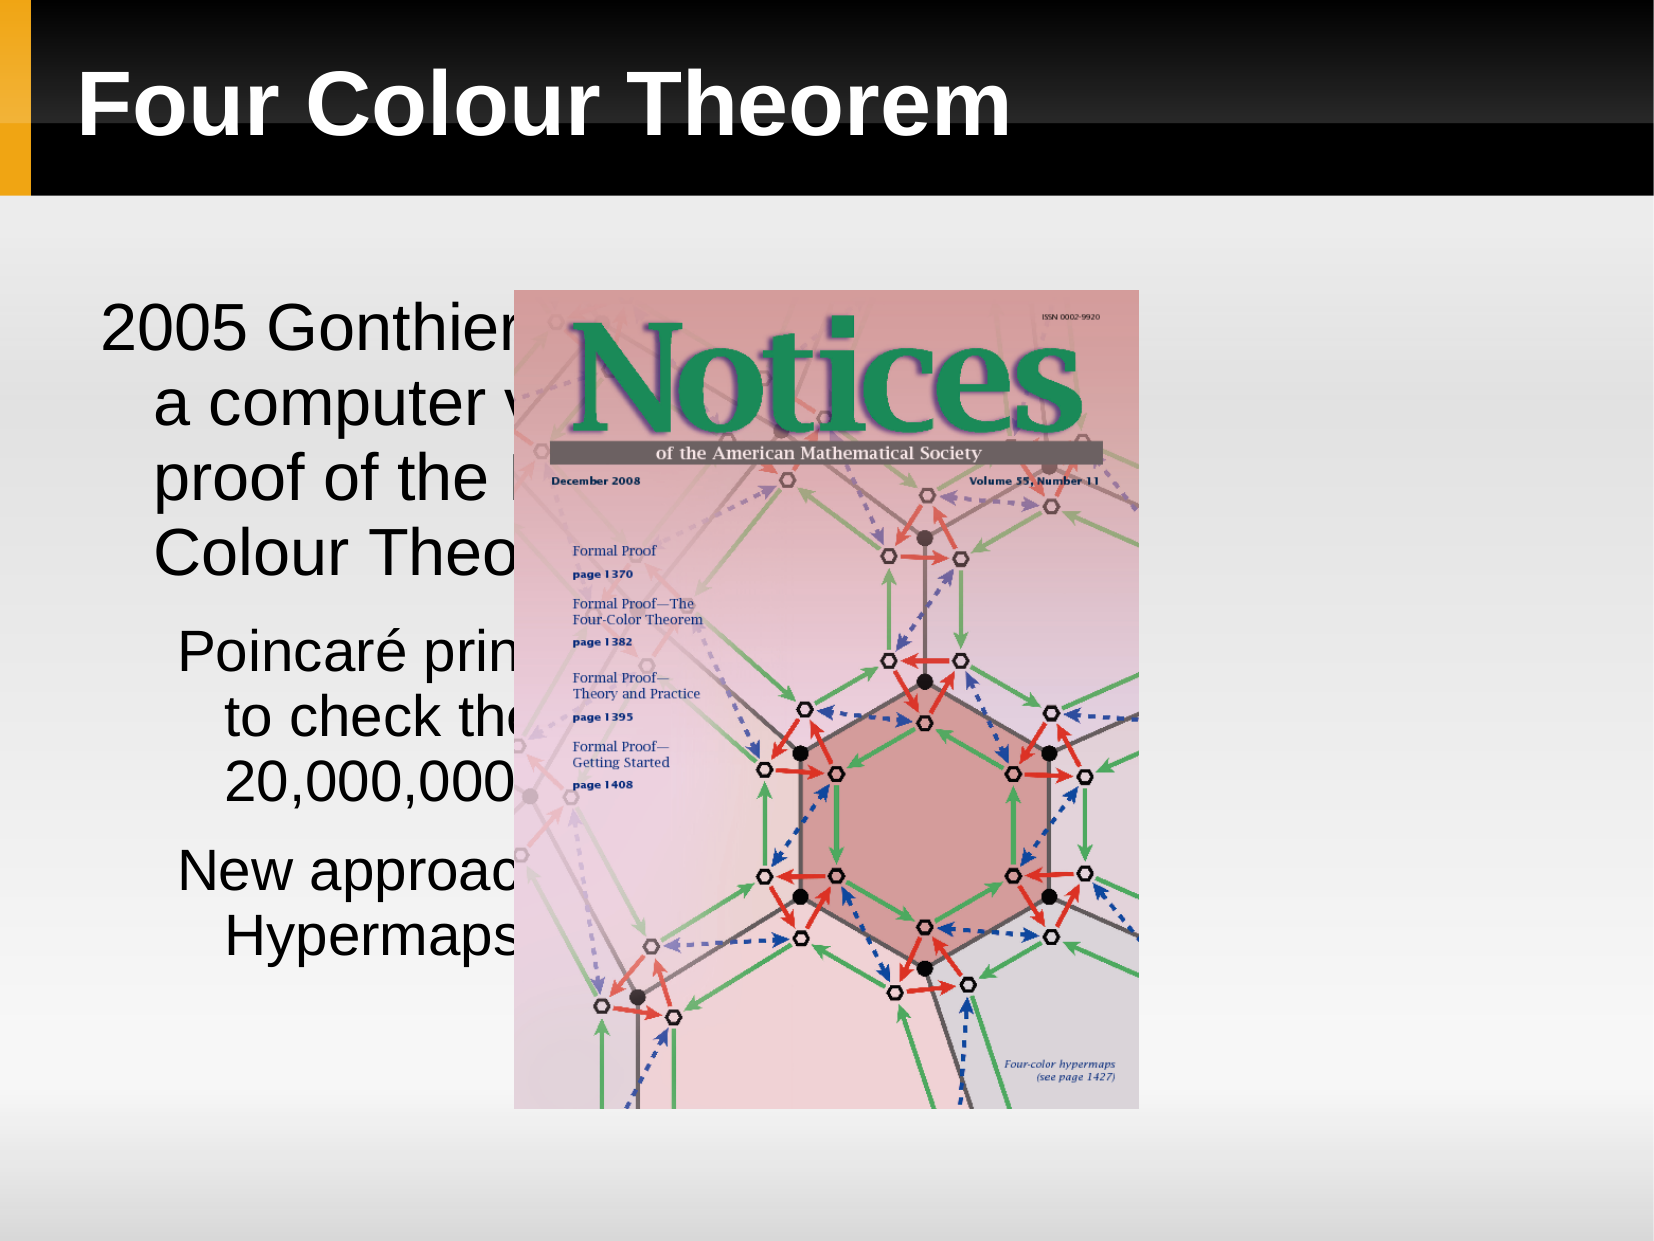

# Four Colour Theorem
2005 Gonthier created a computer verified proof of the Four Colour Theorem
Poincaré principle used to check the 20,000,000 cases.
New approach using Hypermaps.